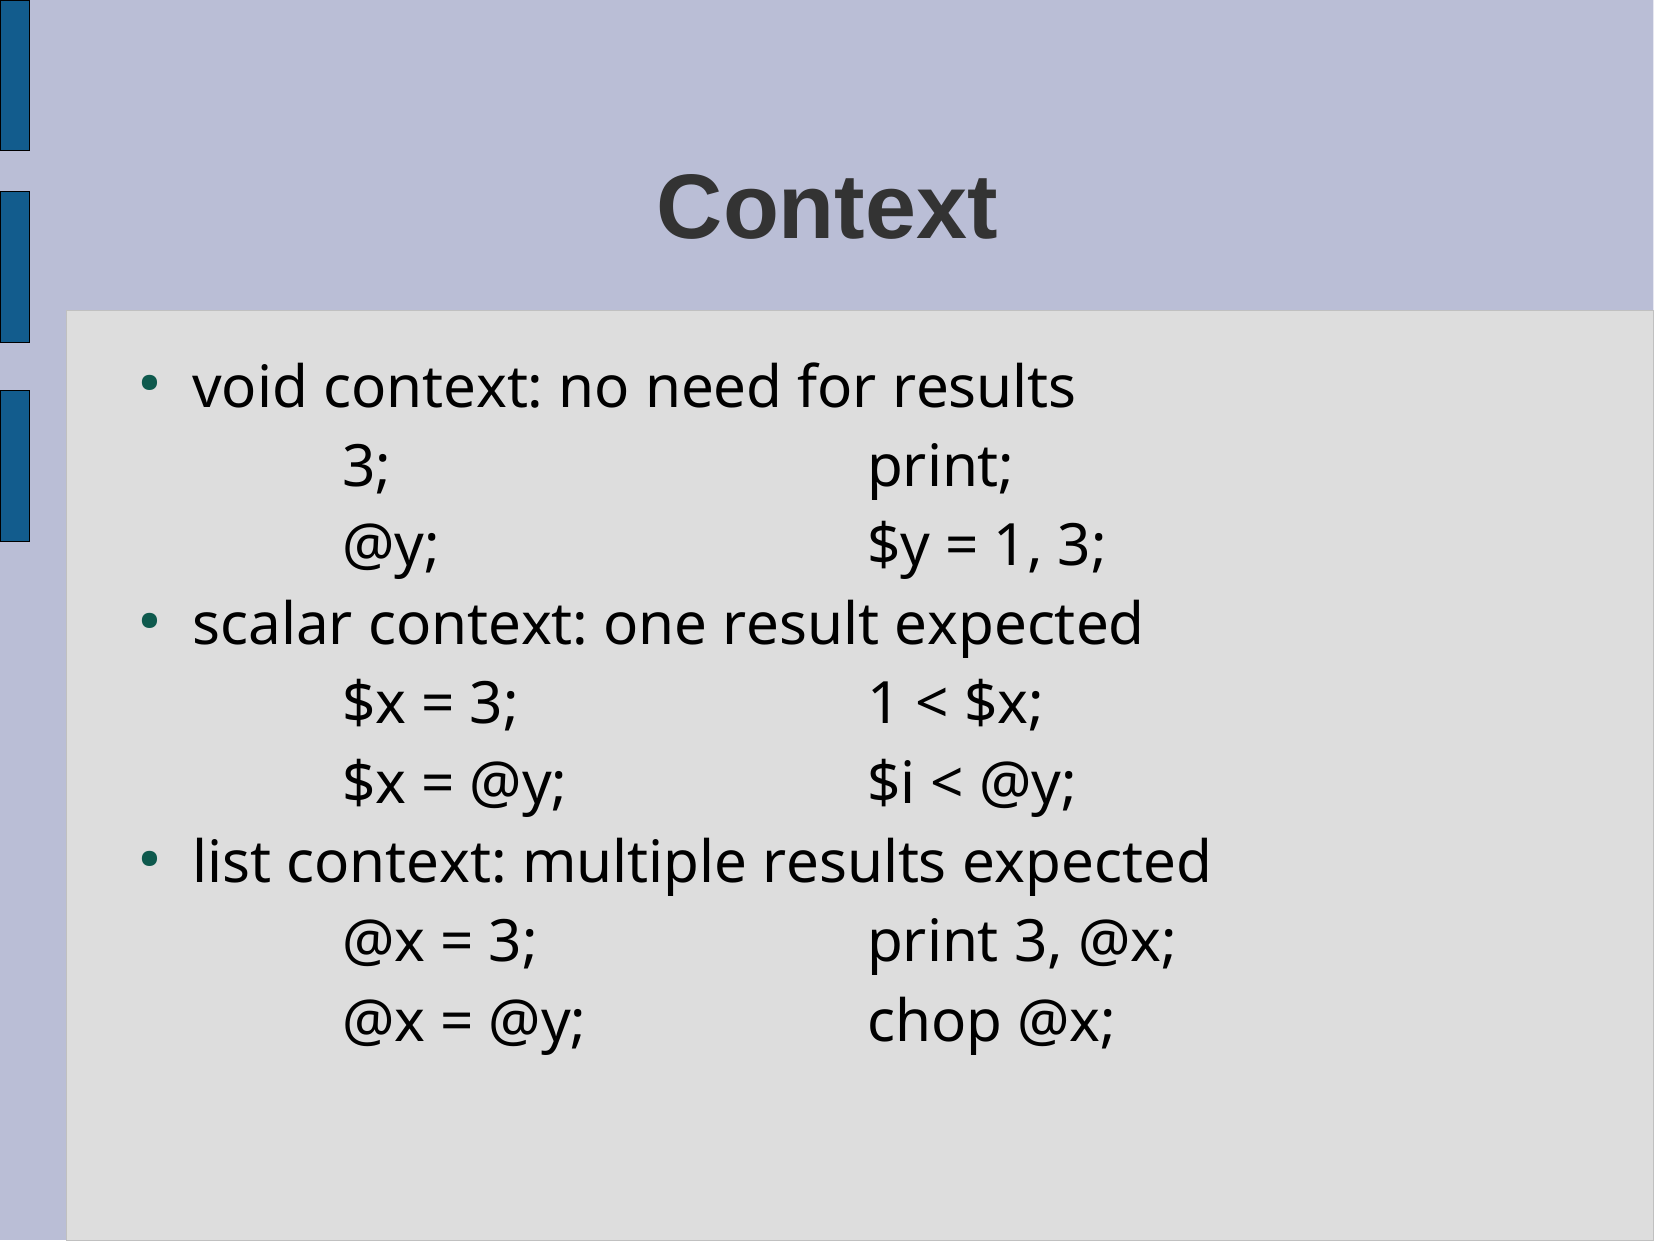

# Context
void context: no need for results
		3;							print;
		@y;						$y = 1, 3;
scalar context: one result expected
		$x = 3;					1 < $x;
		$x = @y;				$i < @y;
list context: multiple results expected
		@x = 3;					print 3, @x;
		@x = @y;				chop @x;